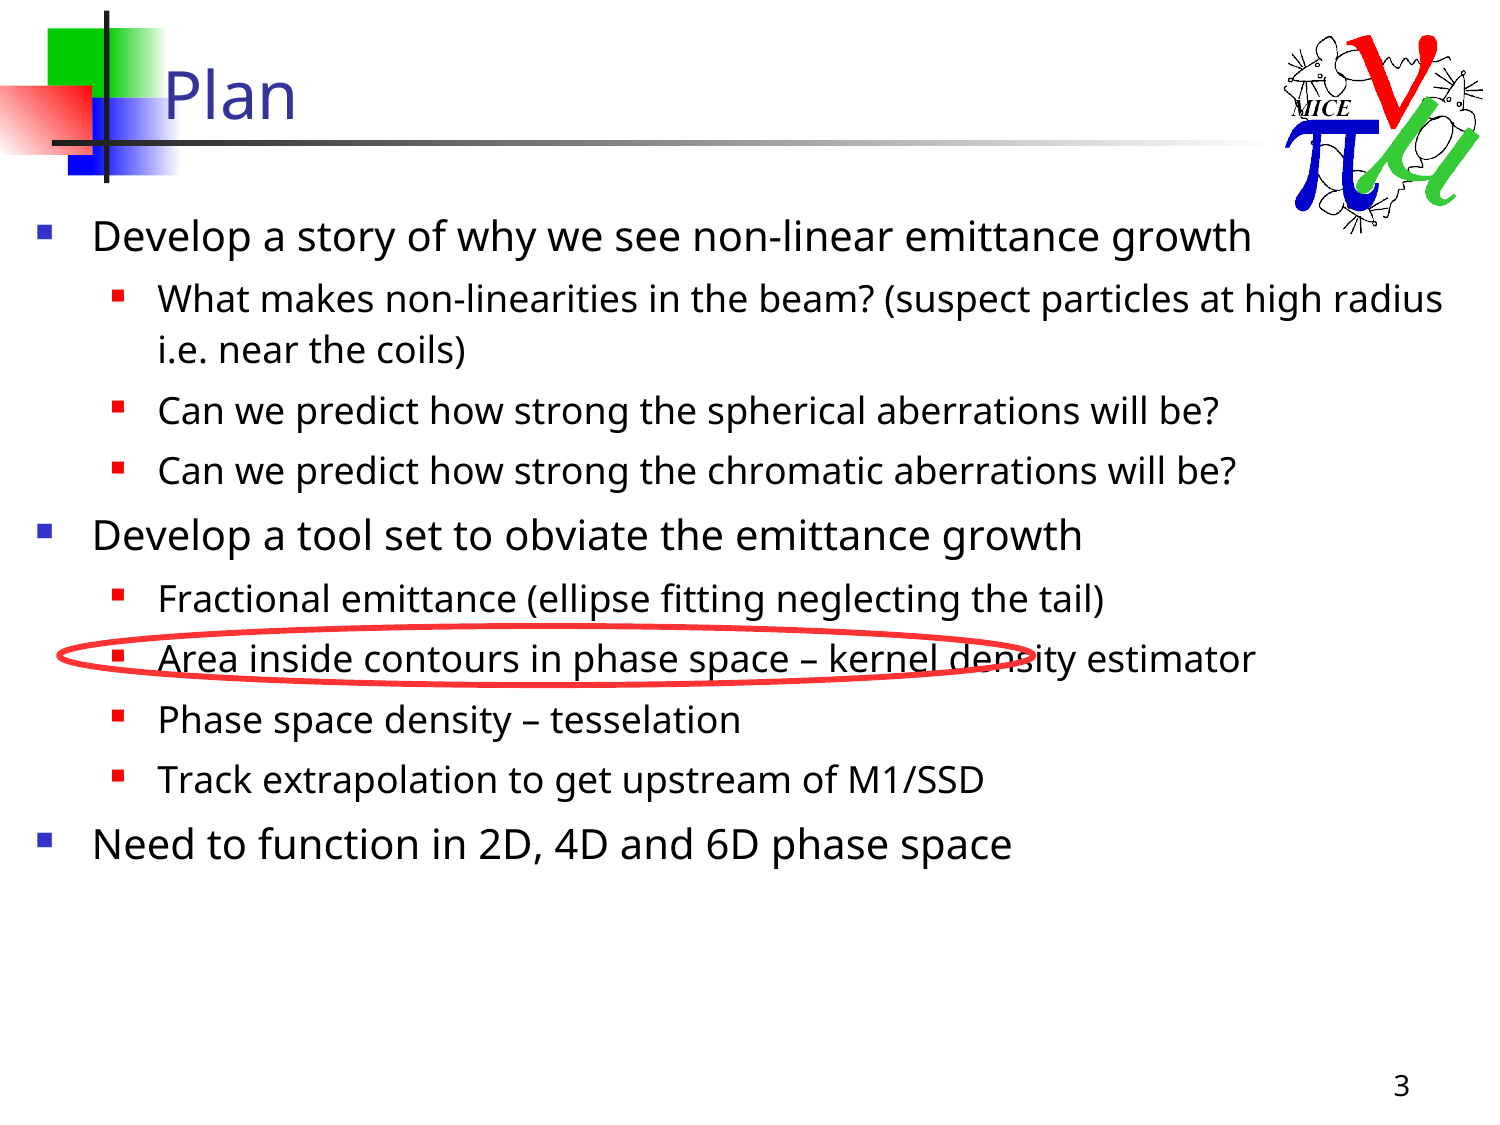

# Plan
Develop a story of why we see non-linear emittance growth
What makes non-linearities in the beam? (suspect particles at high radius i.e. near the coils)
Can we predict how strong the spherical aberrations will be?
Can we predict how strong the chromatic aberrations will be?
Develop a tool set to obviate the emittance growth
Fractional emittance (ellipse fitting neglecting the tail)
Area inside contours in phase space – kernel density estimator
Phase space density – tesselation
Track extrapolation to get upstream of M1/SSD
Need to function in 2D, 4D and 6D phase space
3